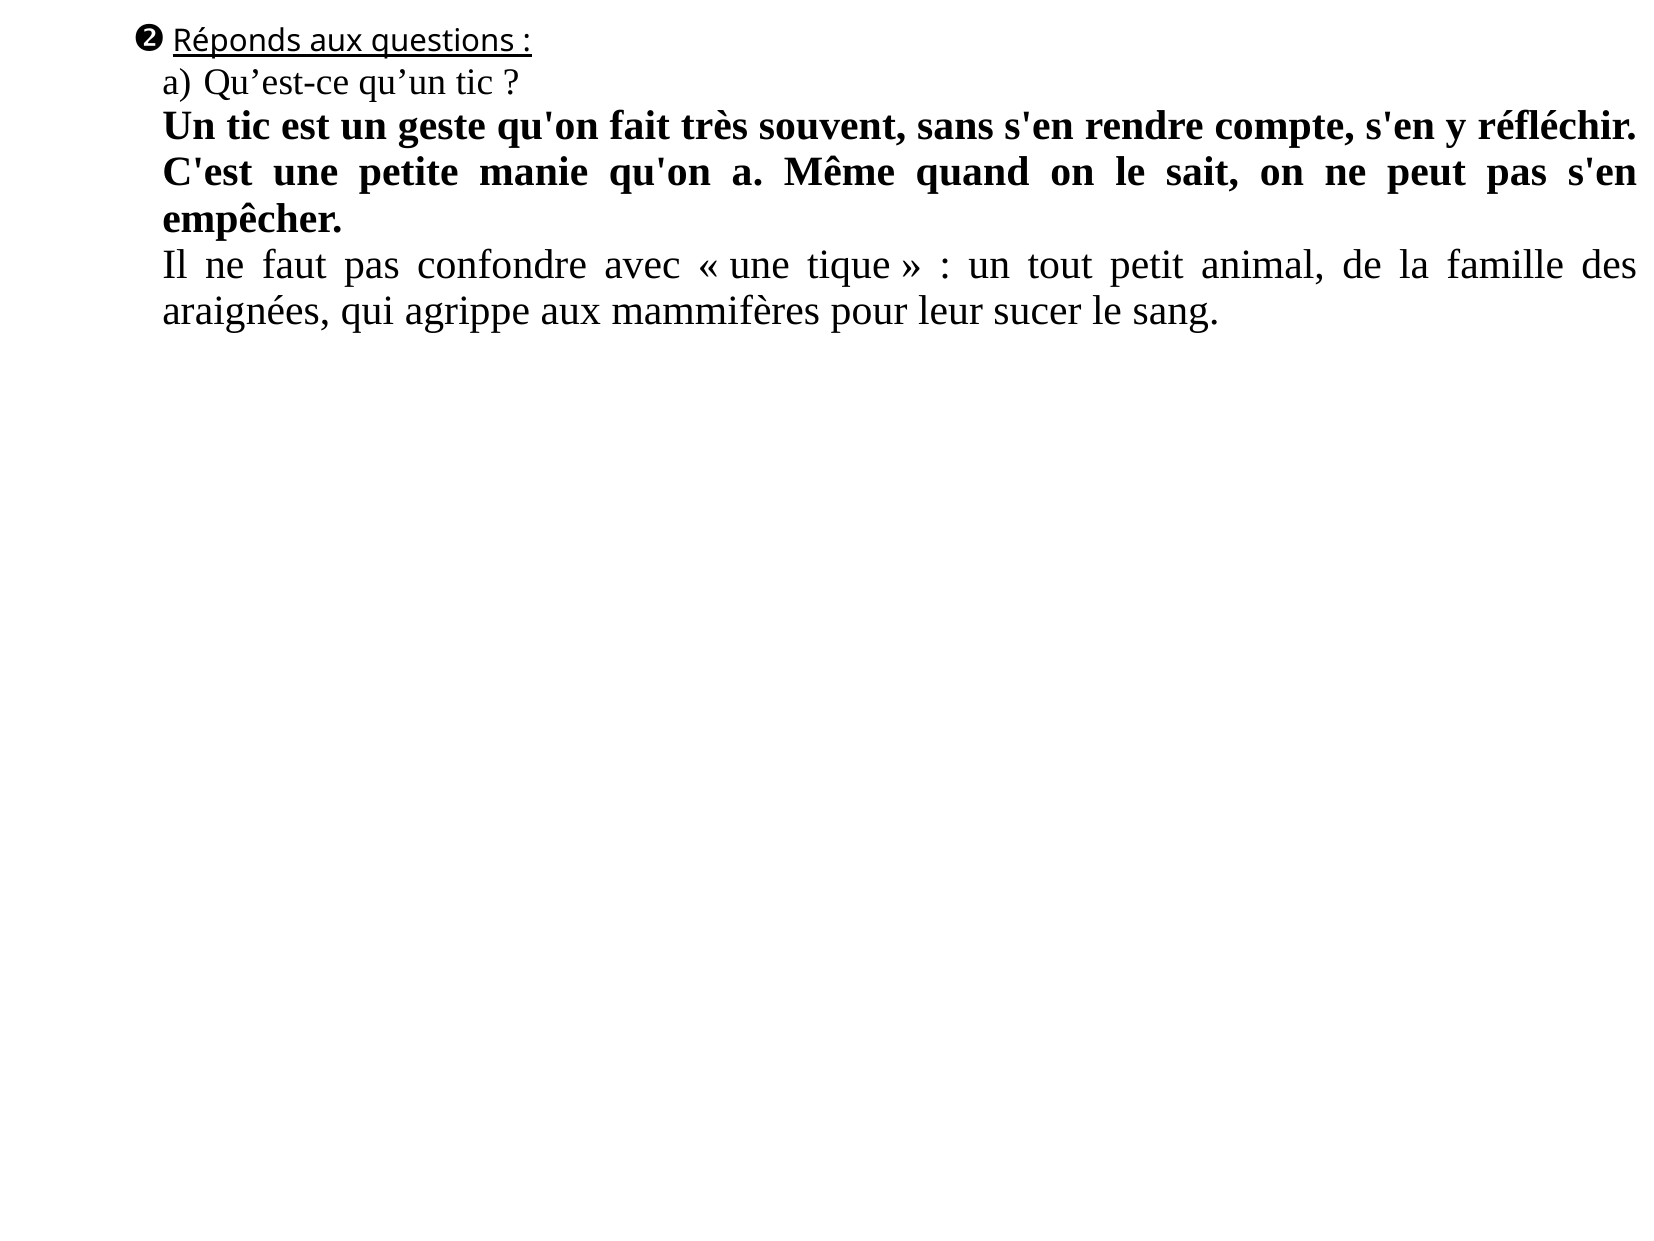

v Réponds aux questions :
a)	Qu’est-ce qu’un tic ?
Un tic est un geste qu'on fait très souvent, sans s'en rendre compte, s'en y réfléchir. C'est une petite manie qu'on a. Même quand on le sait, on ne peut pas s'en empêcher.
Il ne faut pas confondre avec « une tique » : un tout petit animal, de la famille des araignées, qui agrippe aux mammifères pour leur sucer le sang.